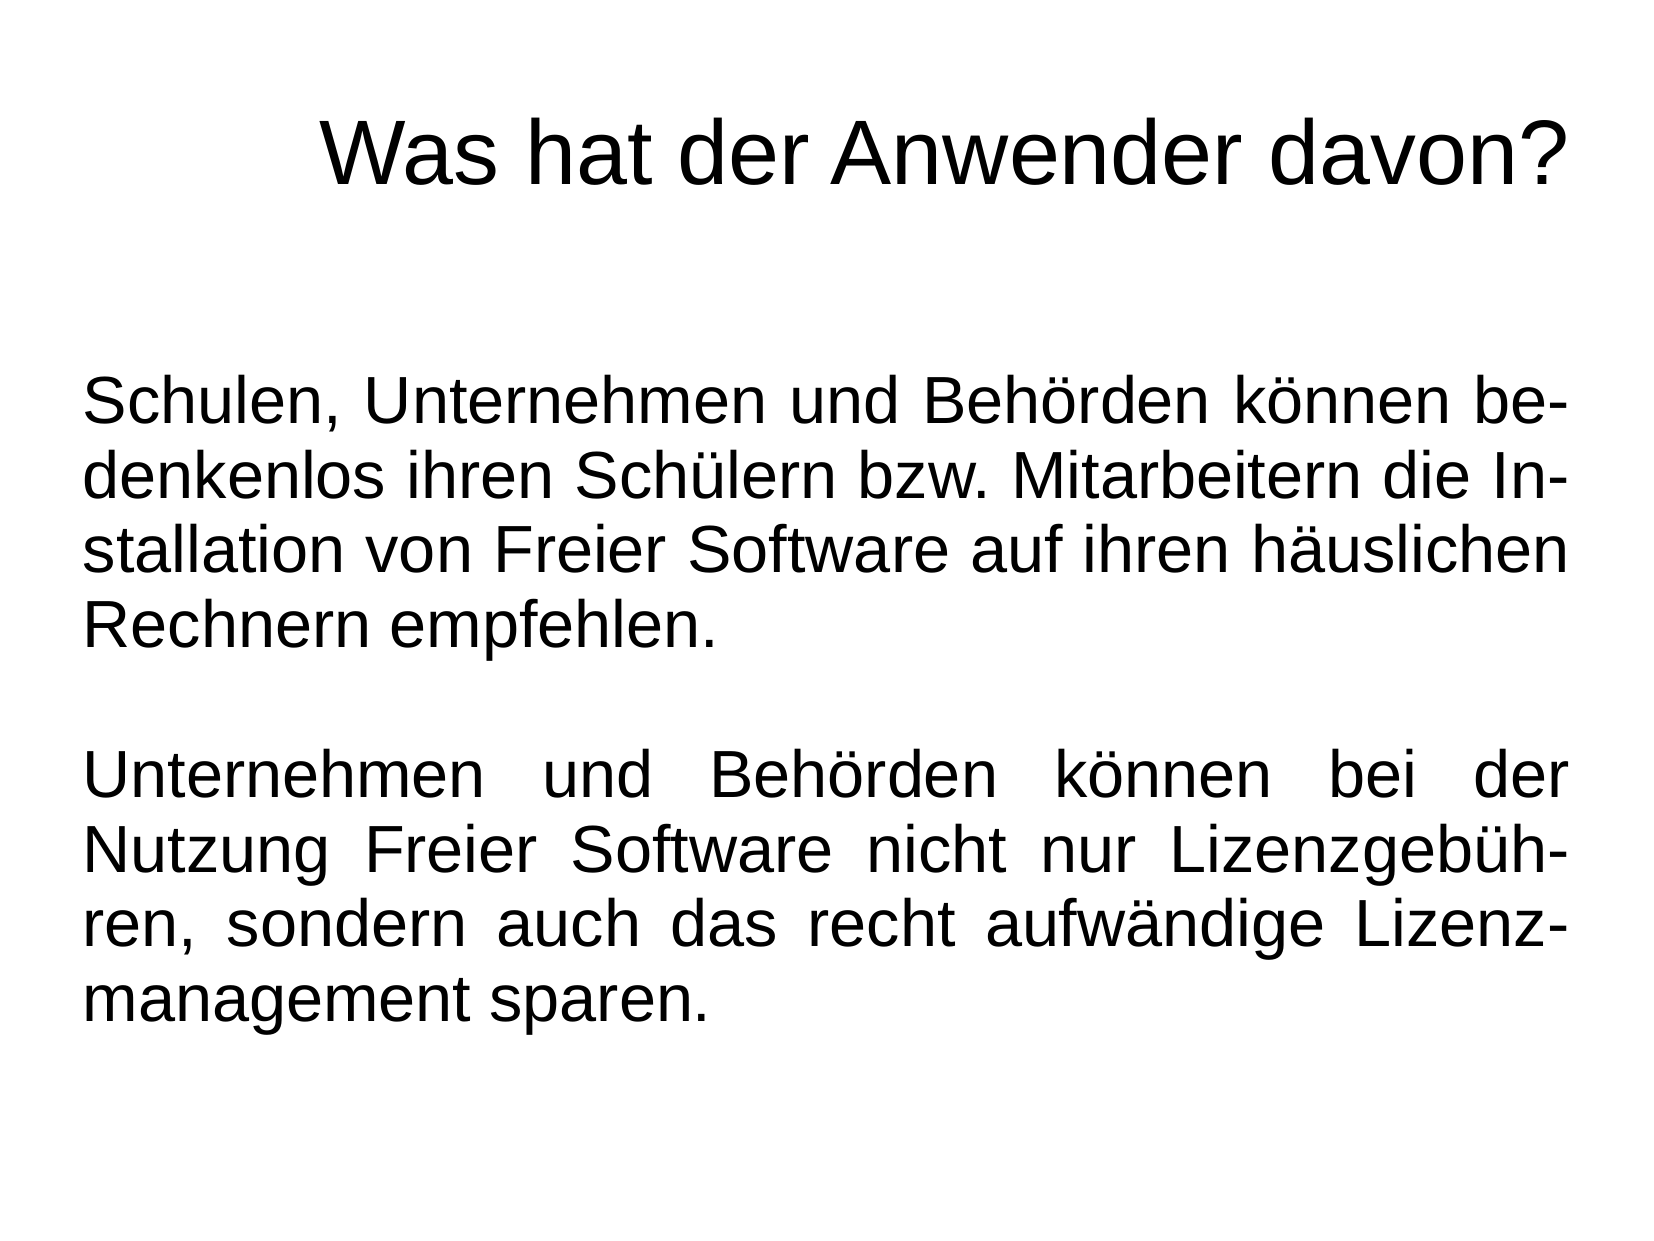

# Was hat der Anwender davon?
Schulen, Unternehmen und Behörden können be-denkenlos ihren Schülern bzw. Mitarbeitern die In-stallation von Freier Software auf ihren häuslichen Rechnern empfehlen.
Unternehmen und Behörden können bei der Nutzung Freier Software nicht nur Lizenzgebüh-ren, sondern auch das recht aufwändige Lizenz-management sparen.